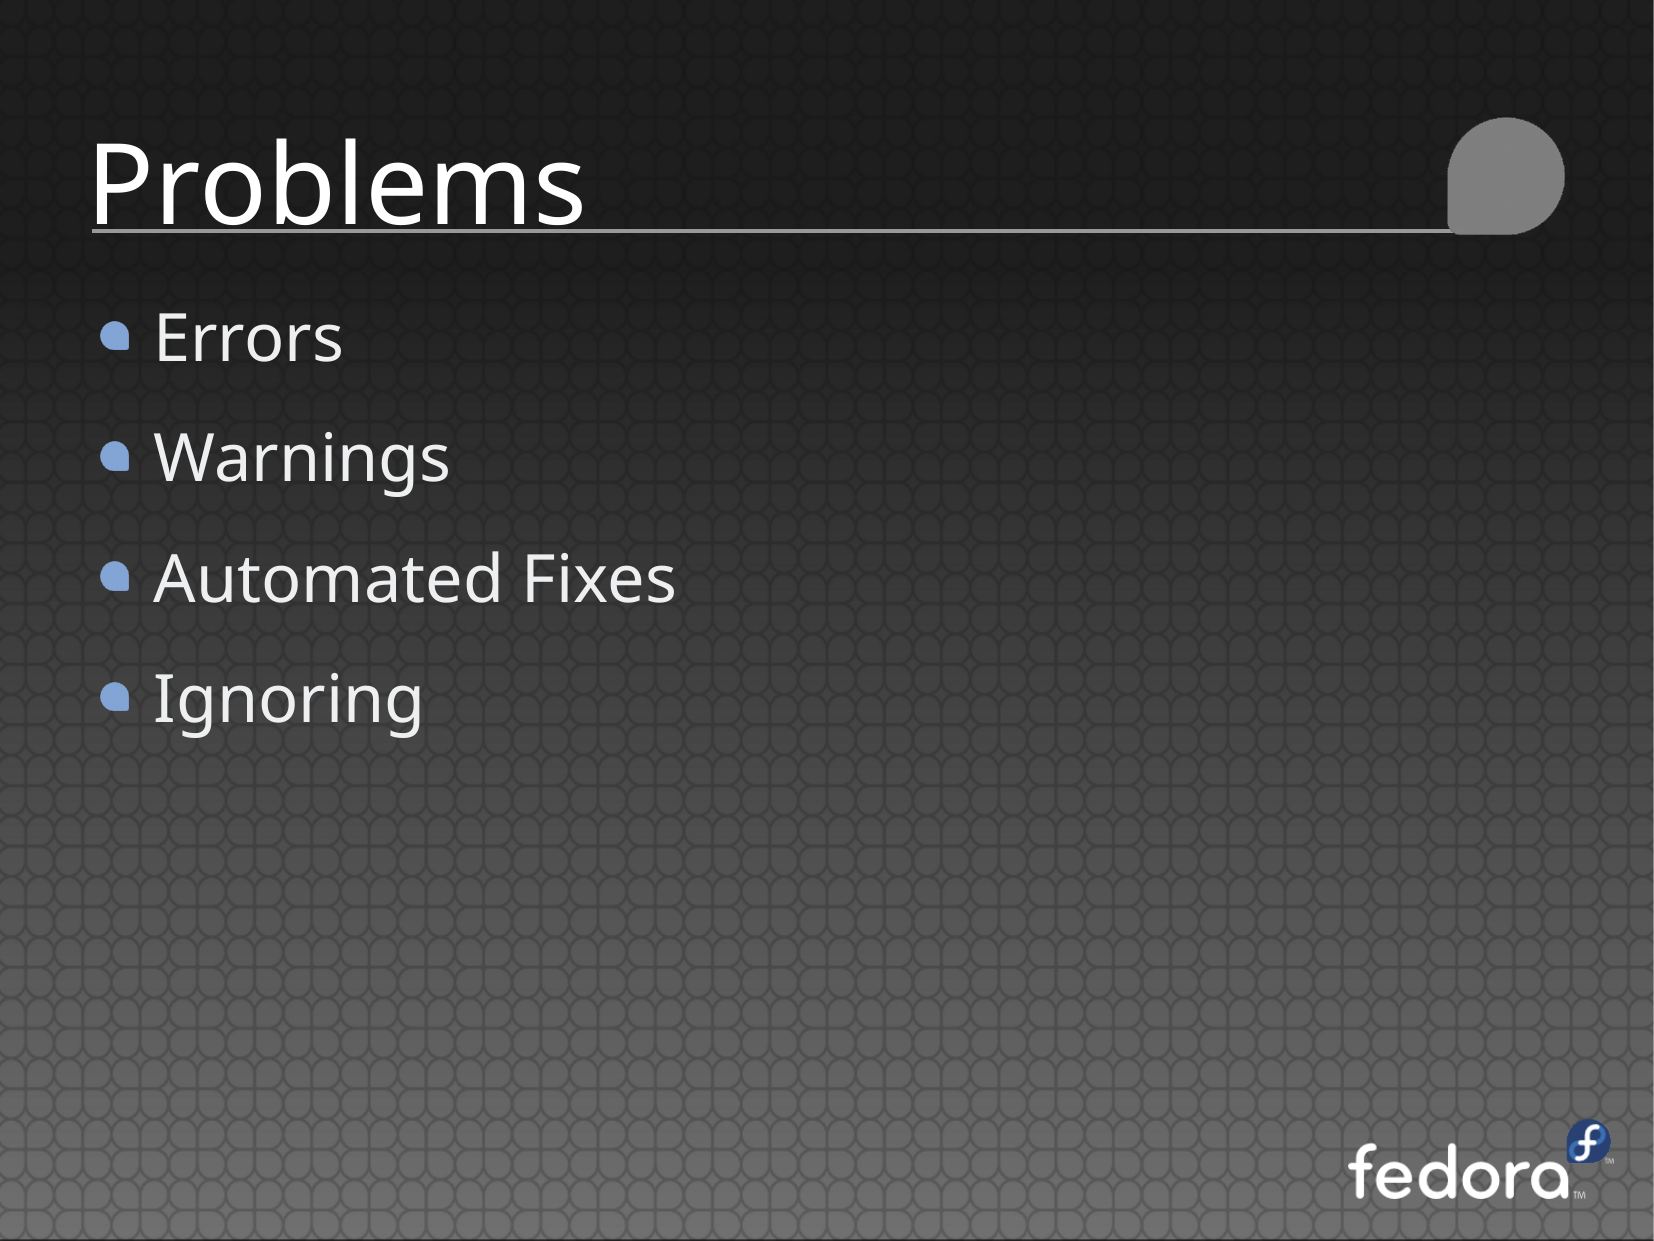

# Problems
Errors
Warnings
Automated Fixes
Ignoring